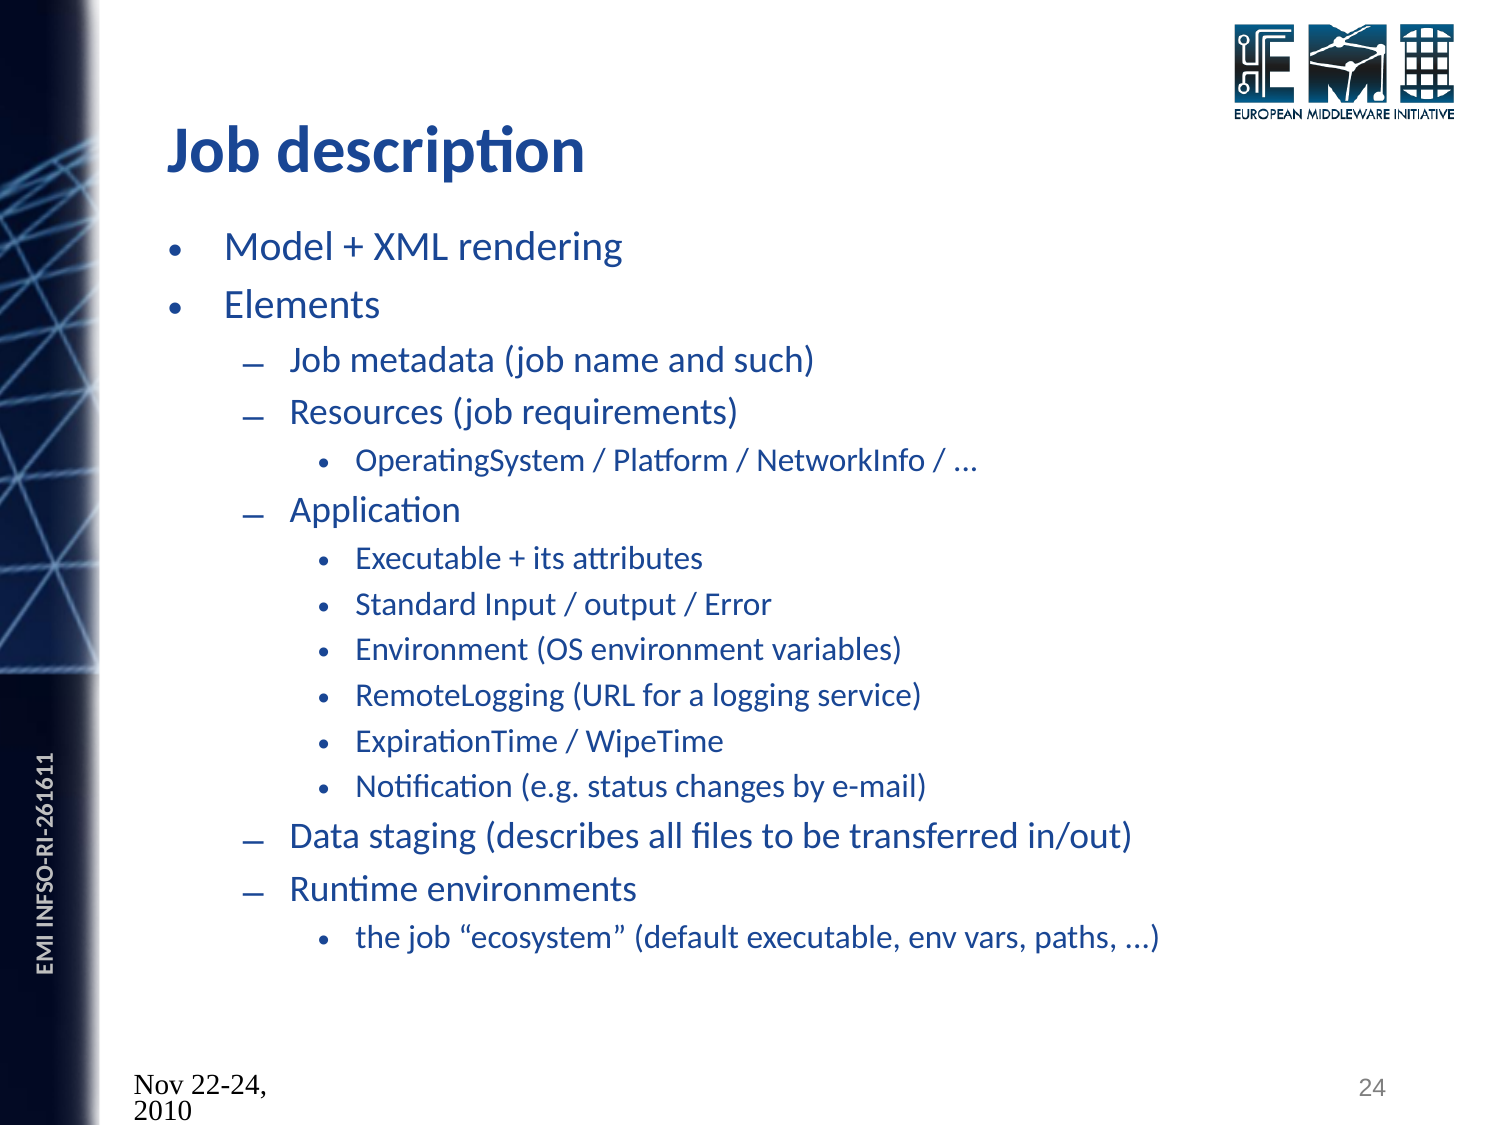

Job description
# Model + XML rendering
Elements
Job metadata (job name and such)
Resources (job requirements)
OperatingSystem / Platform / NetworkInfo / ...
Application
Executable + its attributes
Standard Input / output / Error
Environment (OS environment variables)
RemoteLogging (URL for a logging service)
ExpirationTime / WipeTime
Notification (e.g. status changes by e-mail)
Data staging (describes all files to be transferred in/out)
Runtime environments
the job “ecosystem” (default executable, env vars, paths, ...)
Nov 22-24, 2010